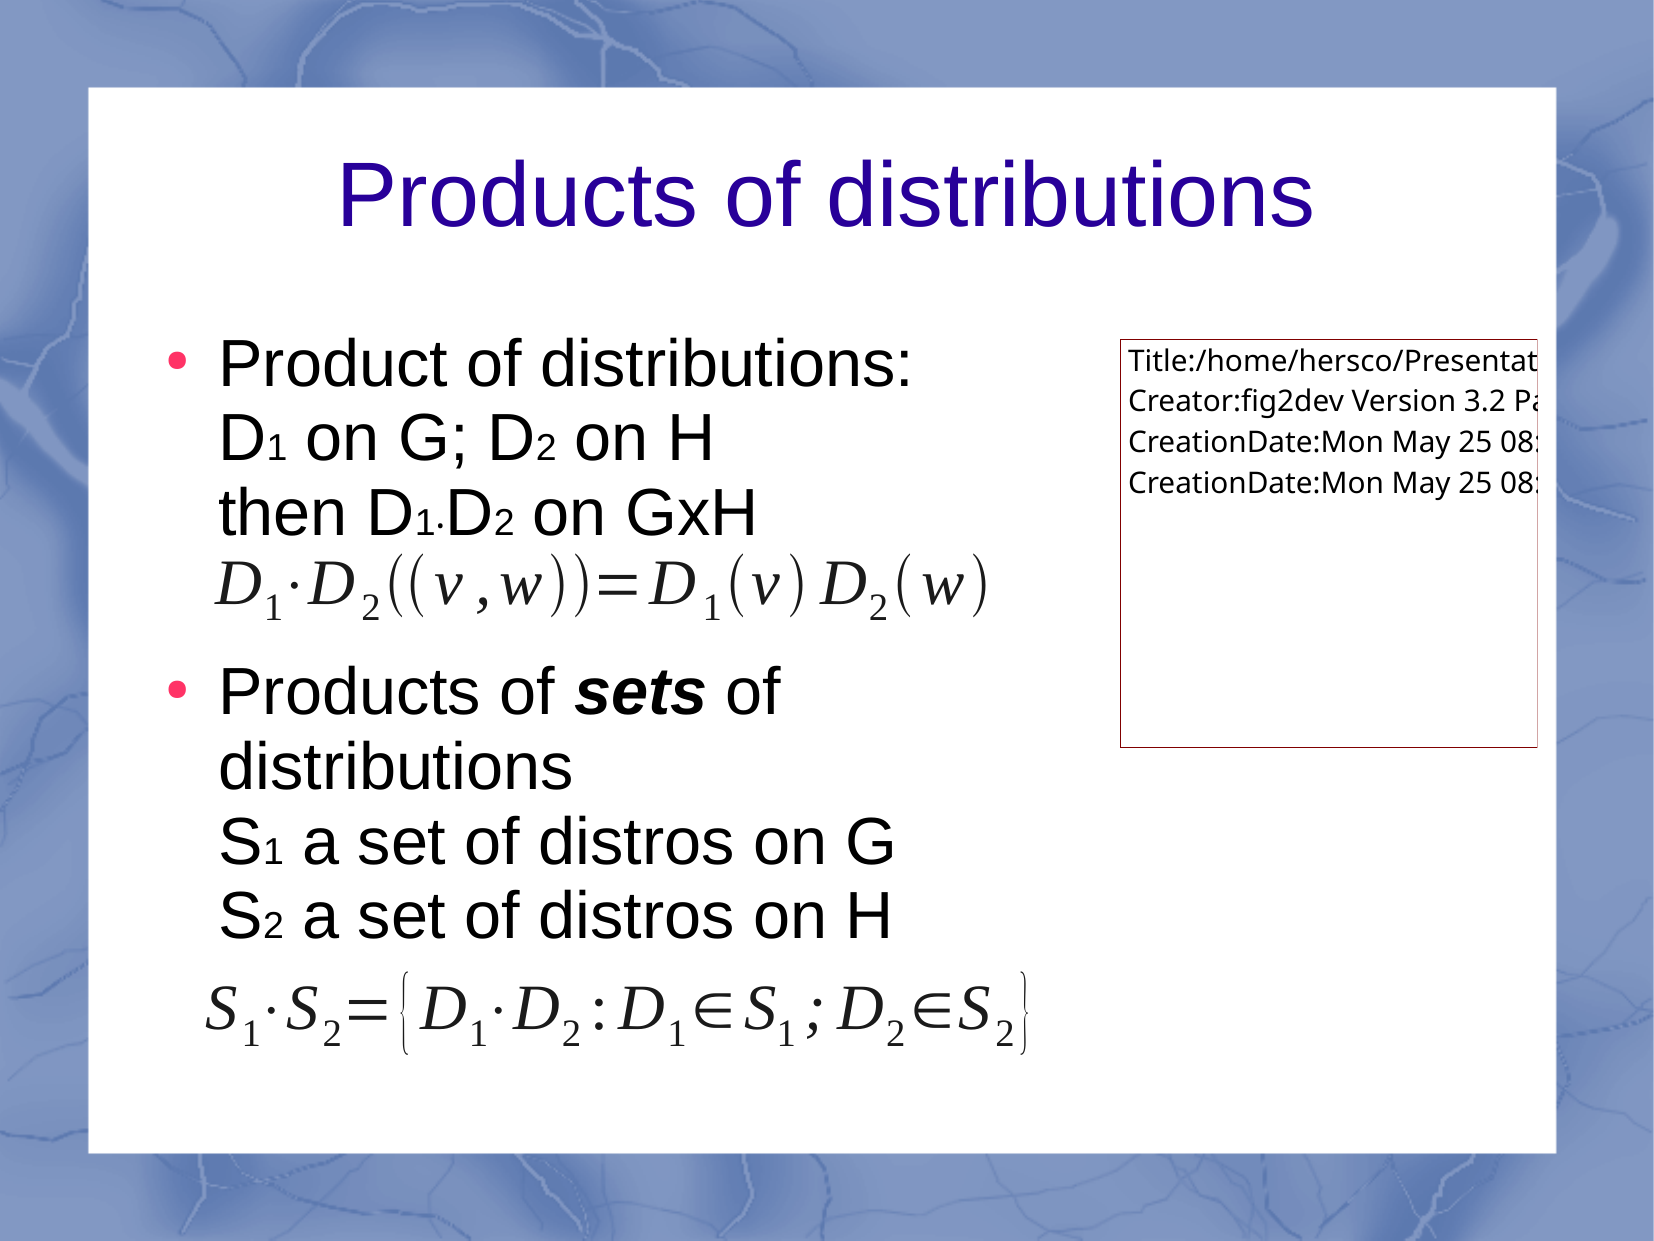

# Products of distributions
Product of distributions:
D1 on G; D2 on H
then D1‧D2 on GxH
Products of sets of distributions
S1 a set of distros on G
S2 a set of distros on H